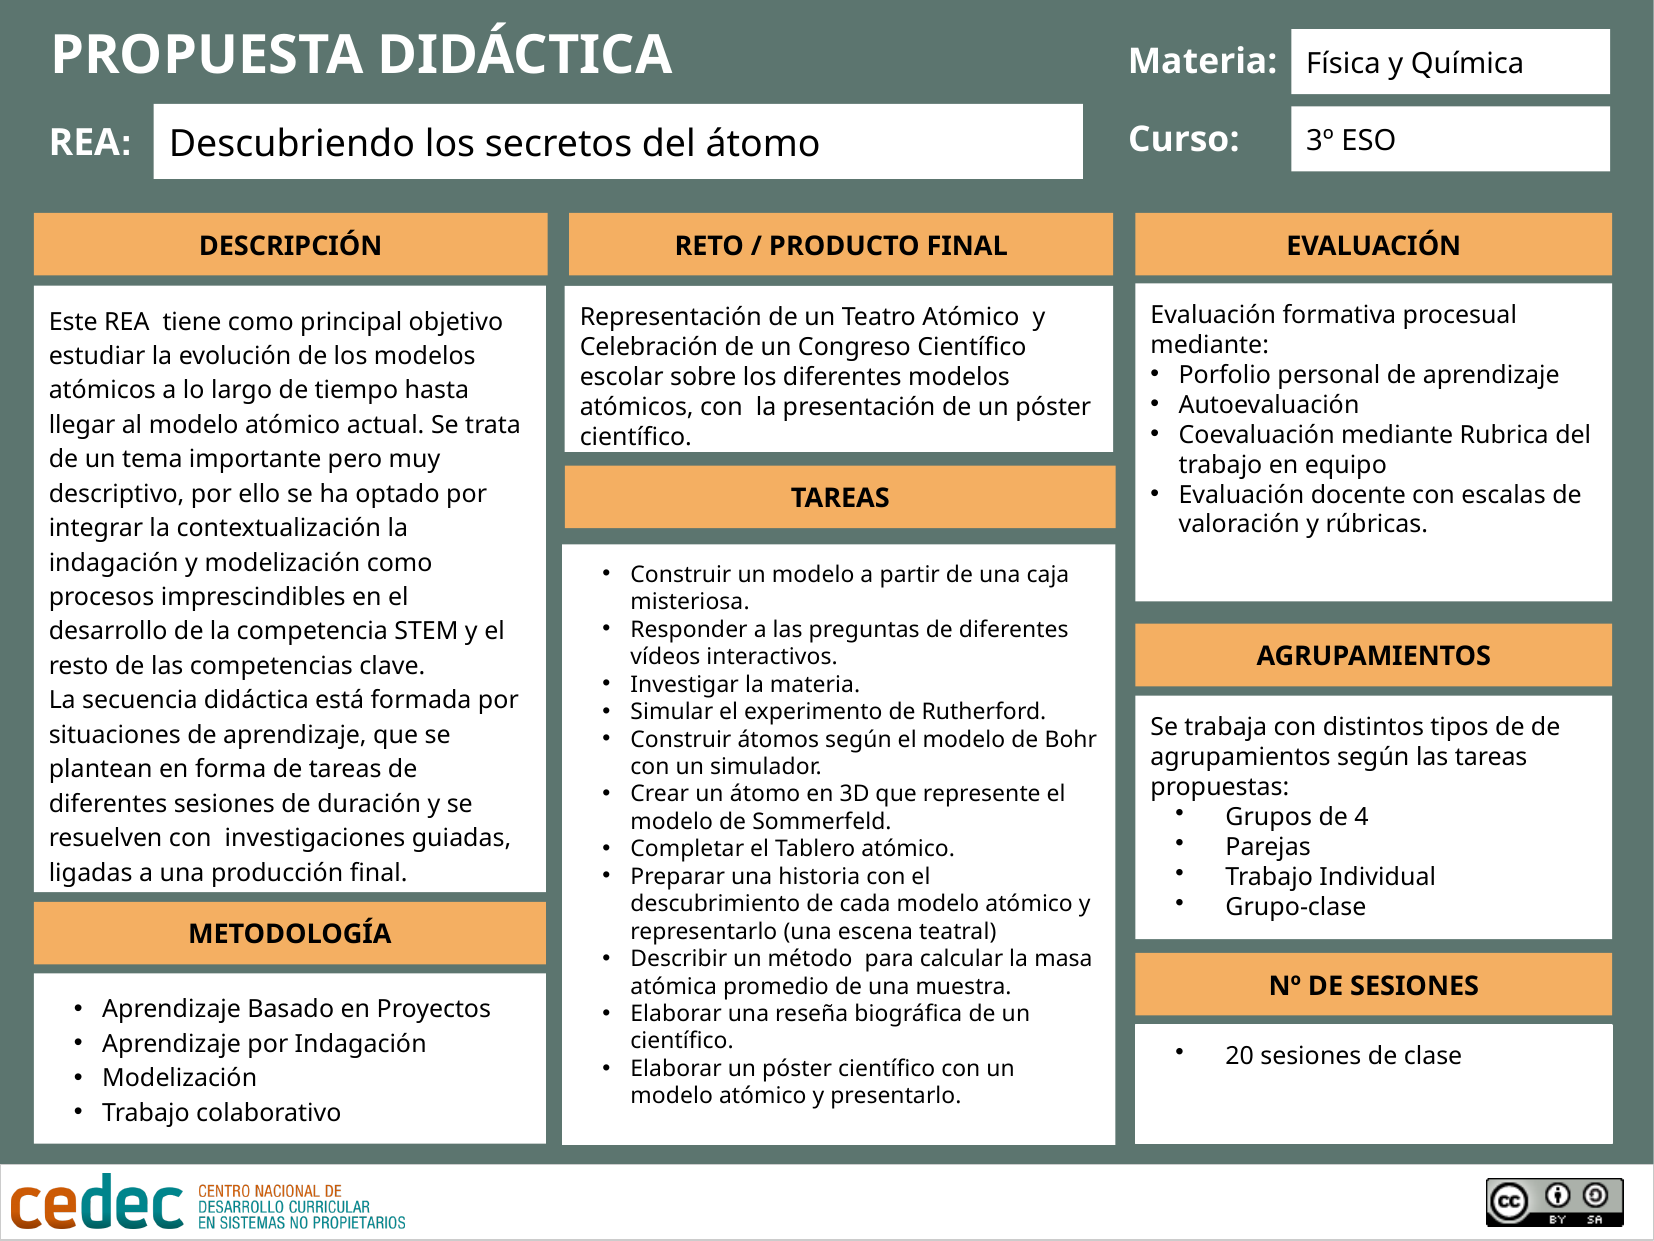

PROPUESTA DIDÁCTICA
Física y Química
Materia:
Descubriendo los secretos del átomo
3º ESO
Curso:
REA:
DESCRIPCIÓN
RETO / PRODUCTO FINAL
EVALUACIÓN
Evaluación formativa procesual mediante:
Porfolio personal de aprendizaje
Autoevaluación
Coevaluación mediante Rubrica del trabajo en equipo
Evaluación docente con escalas de valoración y rúbricas.
Este REA tiene como principal objetivo estudiar la evolución de los modelos atómicos a lo largo de tiempo hasta llegar al modelo atómico actual. Se trata de un tema importante pero muy descriptivo, por ello se ha optado por integrar la contextualización la indagación y modelización como procesos imprescindibles en el desarrollo de la competencia STEM y el resto de las competencias clave.
La secuencia didáctica está formada por situaciones de aprendizaje, que se plantean en forma de tareas de diferentes sesiones de duración y se resuelven con investigaciones guiadas, ligadas a una producción final.
Representación de un Teatro Atómico y Celebración de un Congreso Científico escolar sobre los diferentes modelos atómicos, con la presentación de un póster científico.
TAREAS
Construir un modelo a partir de una caja misteriosa.
Responder a las preguntas de diferentes vídeos interactivos.
Investigar la materia.
Simular el experimento de Rutherford.
Construir átomos según el modelo de Bohr con un simulador.
Crear un átomo en 3D que represente el modelo de Sommerfeld.
Completar el Tablero atómico.
Preparar una historia con el descubrimiento de cada modelo atómico y representarlo (una escena teatral)
Describir un método  para calcular la masa atómica promedio de una muestra.
Elaborar una reseña biográfica de un científico.
Elaborar un póster científico con un modelo atómico y presentarlo.
AGRUPAMIENTOS
Se trabaja con distintos tipos de de agrupamientos según las tareas propuestas:
Grupos de 4
Parejas
Trabajo Individual
Grupo-clase
METODOLOGÍA
Nº DE SESIONES
Aprendizaje Basado en Proyectos
Aprendizaje por Indagación
Modelización
Trabajo colaborativo
20 sesiones de clase